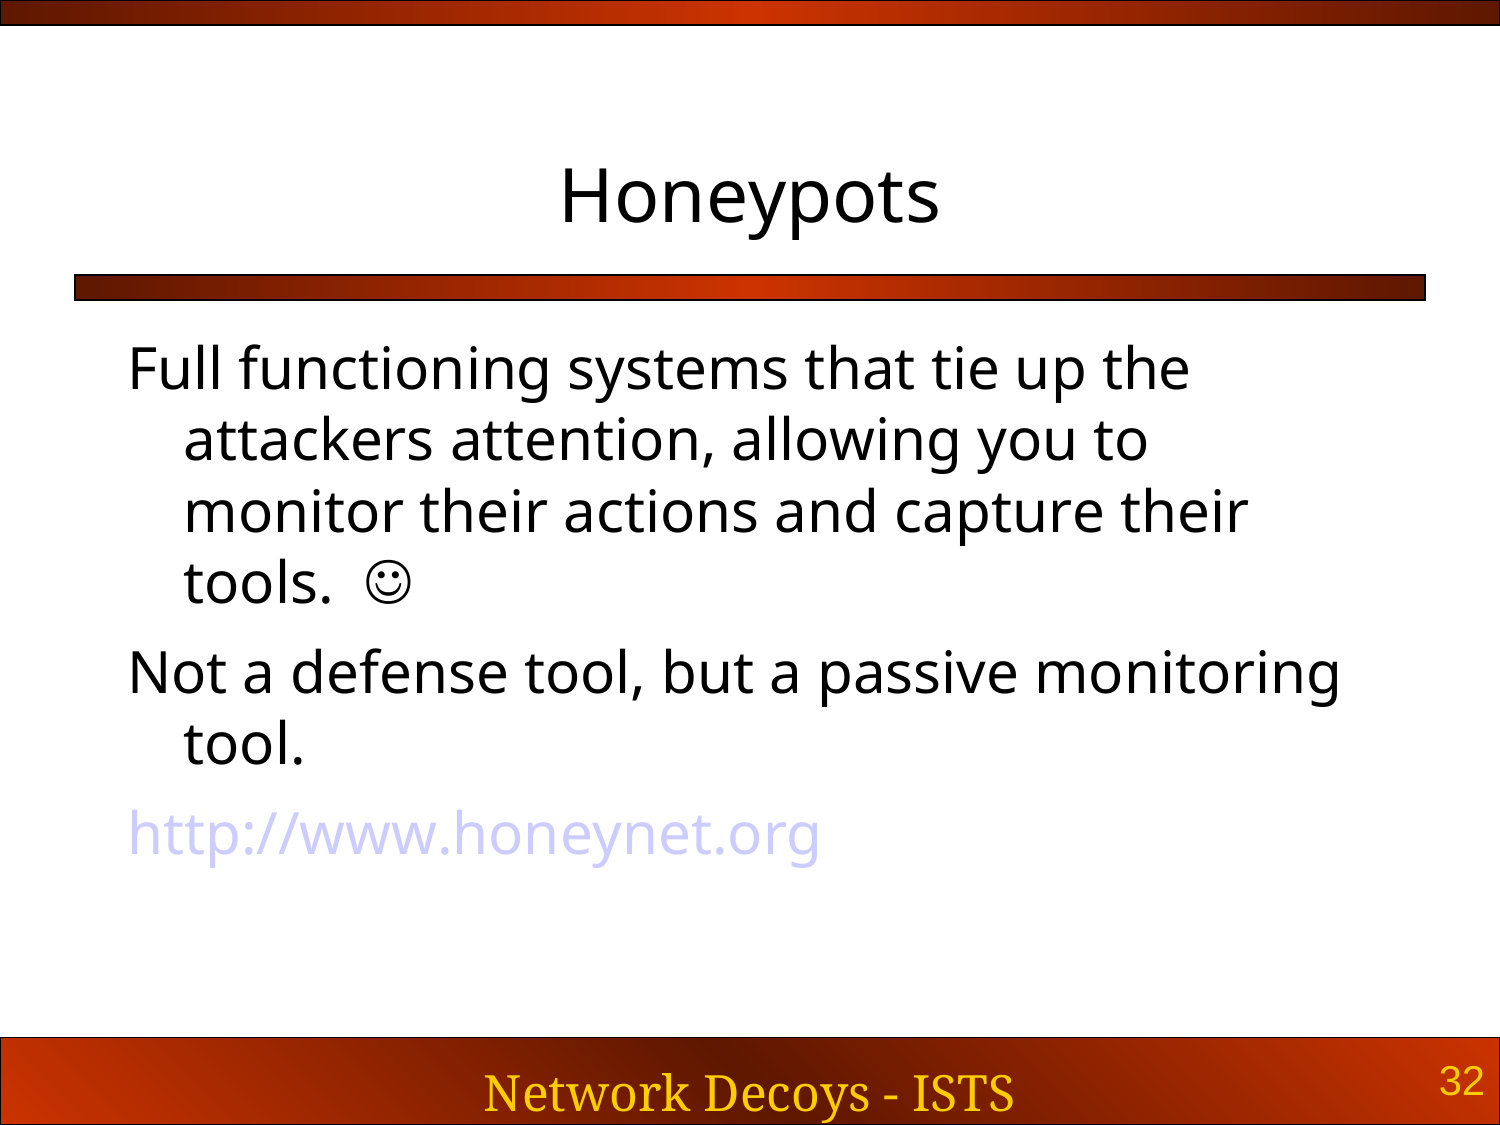

# Honeypots
Full functioning systems that tie up the attackers attention, allowing you to monitor their actions and capture their tools. 
Not a defense tool, but a passive monitoring tool.
http://www.honeynet.org